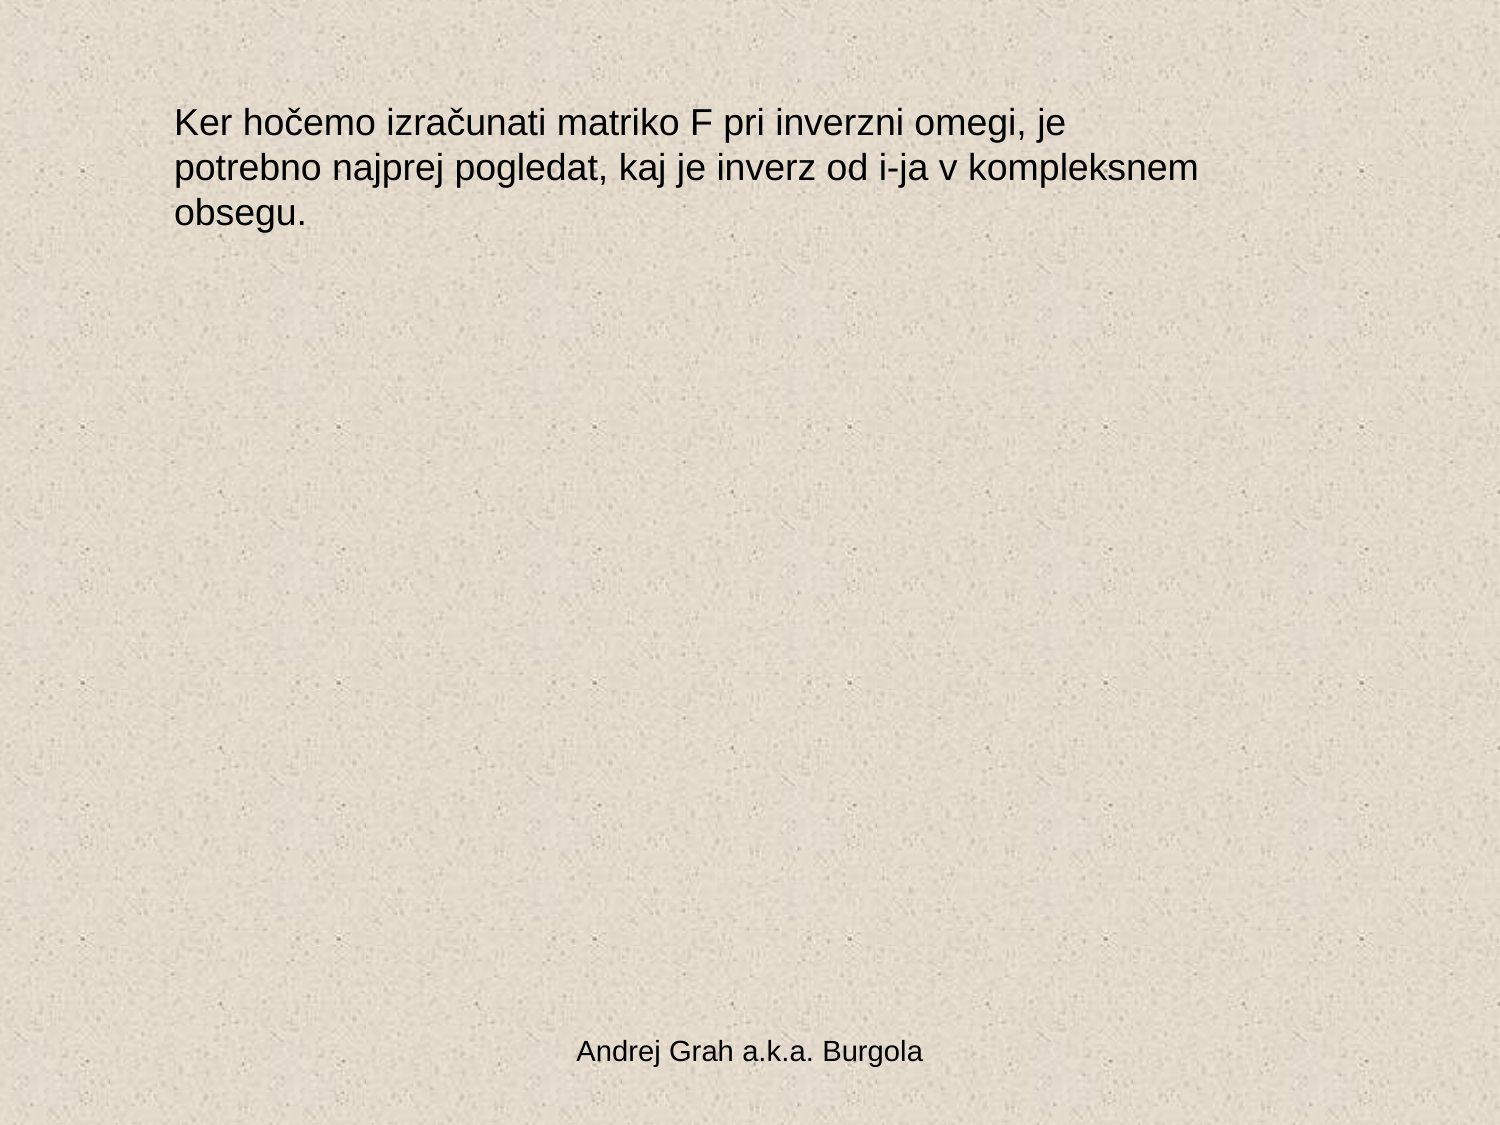

Ker hočemo izračunati matriko F pri inverzni omegi, je potrebno najprej pogledat, kaj je inverz od i-ja v kompleksnem obsegu.
Andrej Grah a.k.a. Burgola